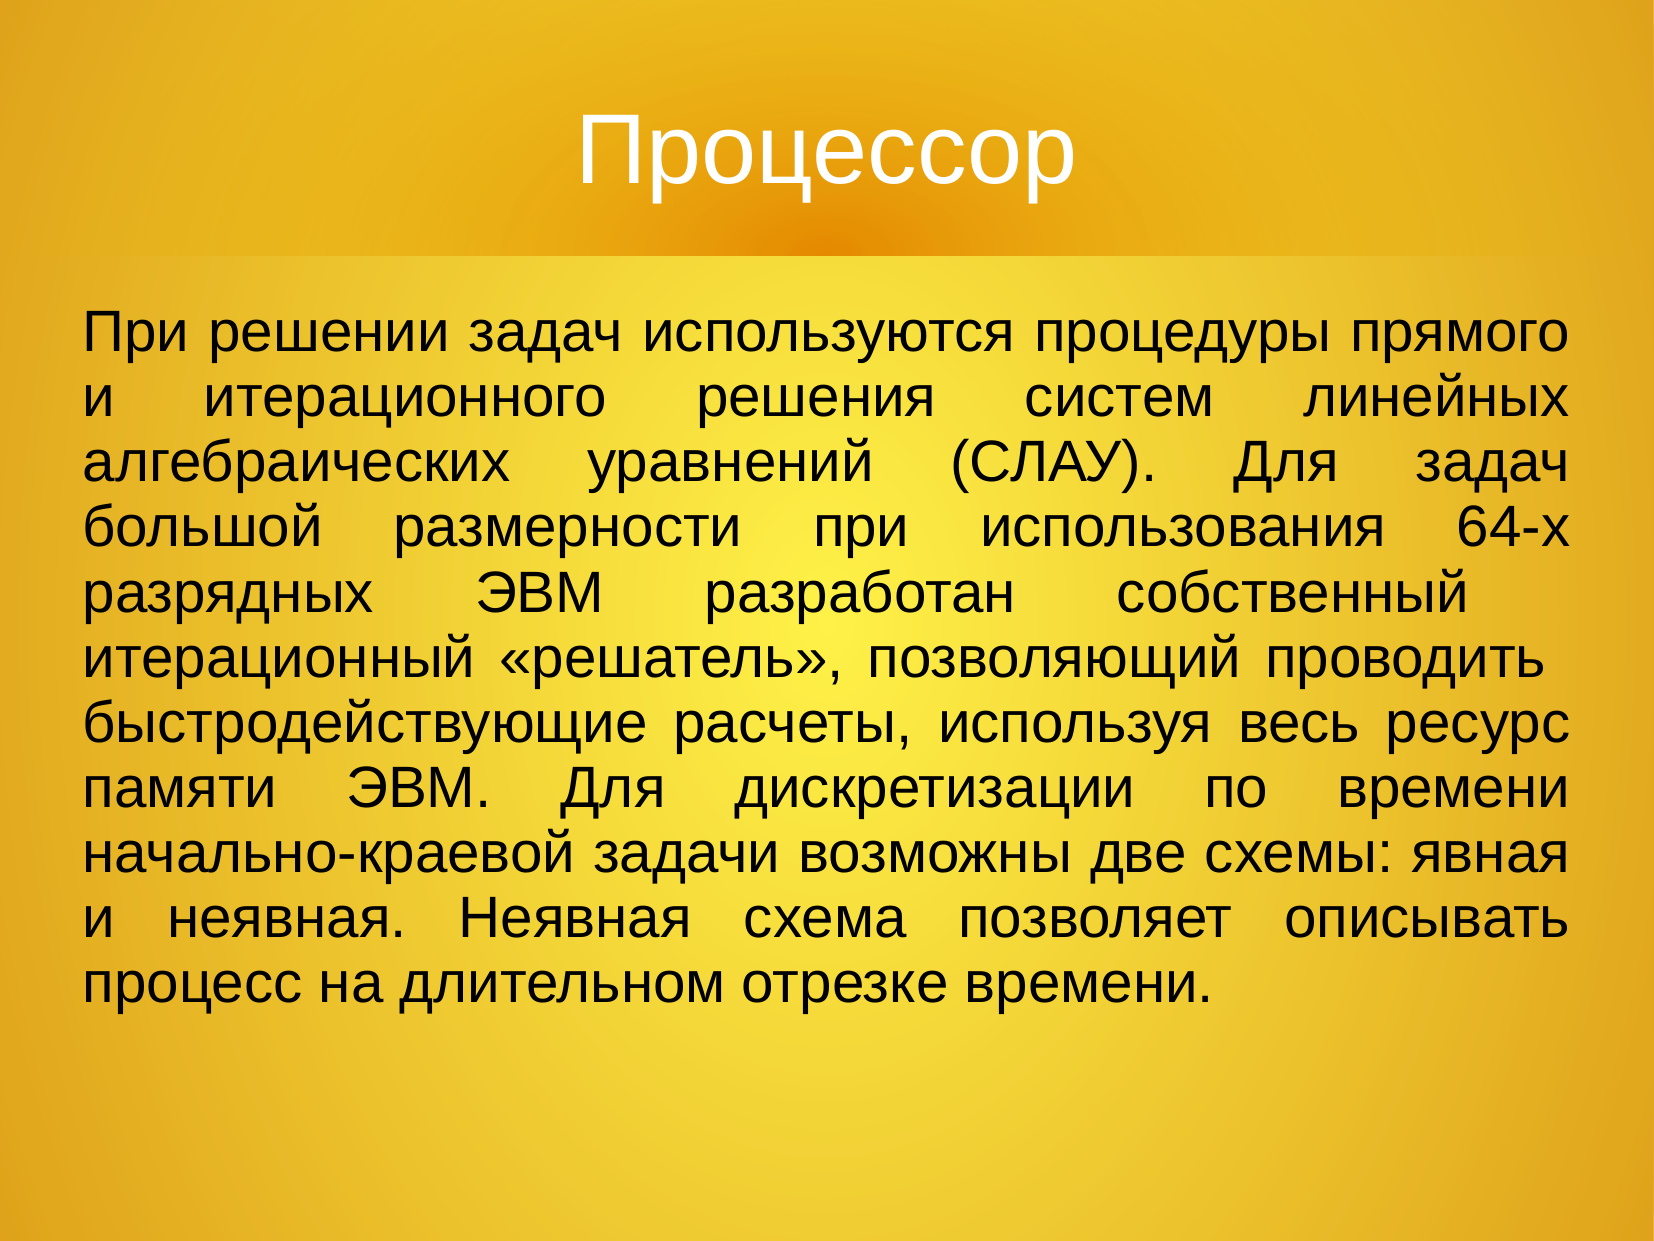

# Процессор
При решении задач используются процедуры прямого и итерационного решения систем линейных алгебраических уравнений (СЛАУ). Для задач большой размерности при использования 64-х разрядных ЭВМ разработан собственный итерационный «решатель», позволяющий проводить быстродействующие расчеты, используя весь ресурс памяти ЭВМ. Для дискретизации по времени начально-краевой задачи возможны две схемы: явная и неявная. Неявная схема позволяет описывать процесс на длительном отрезке времени.